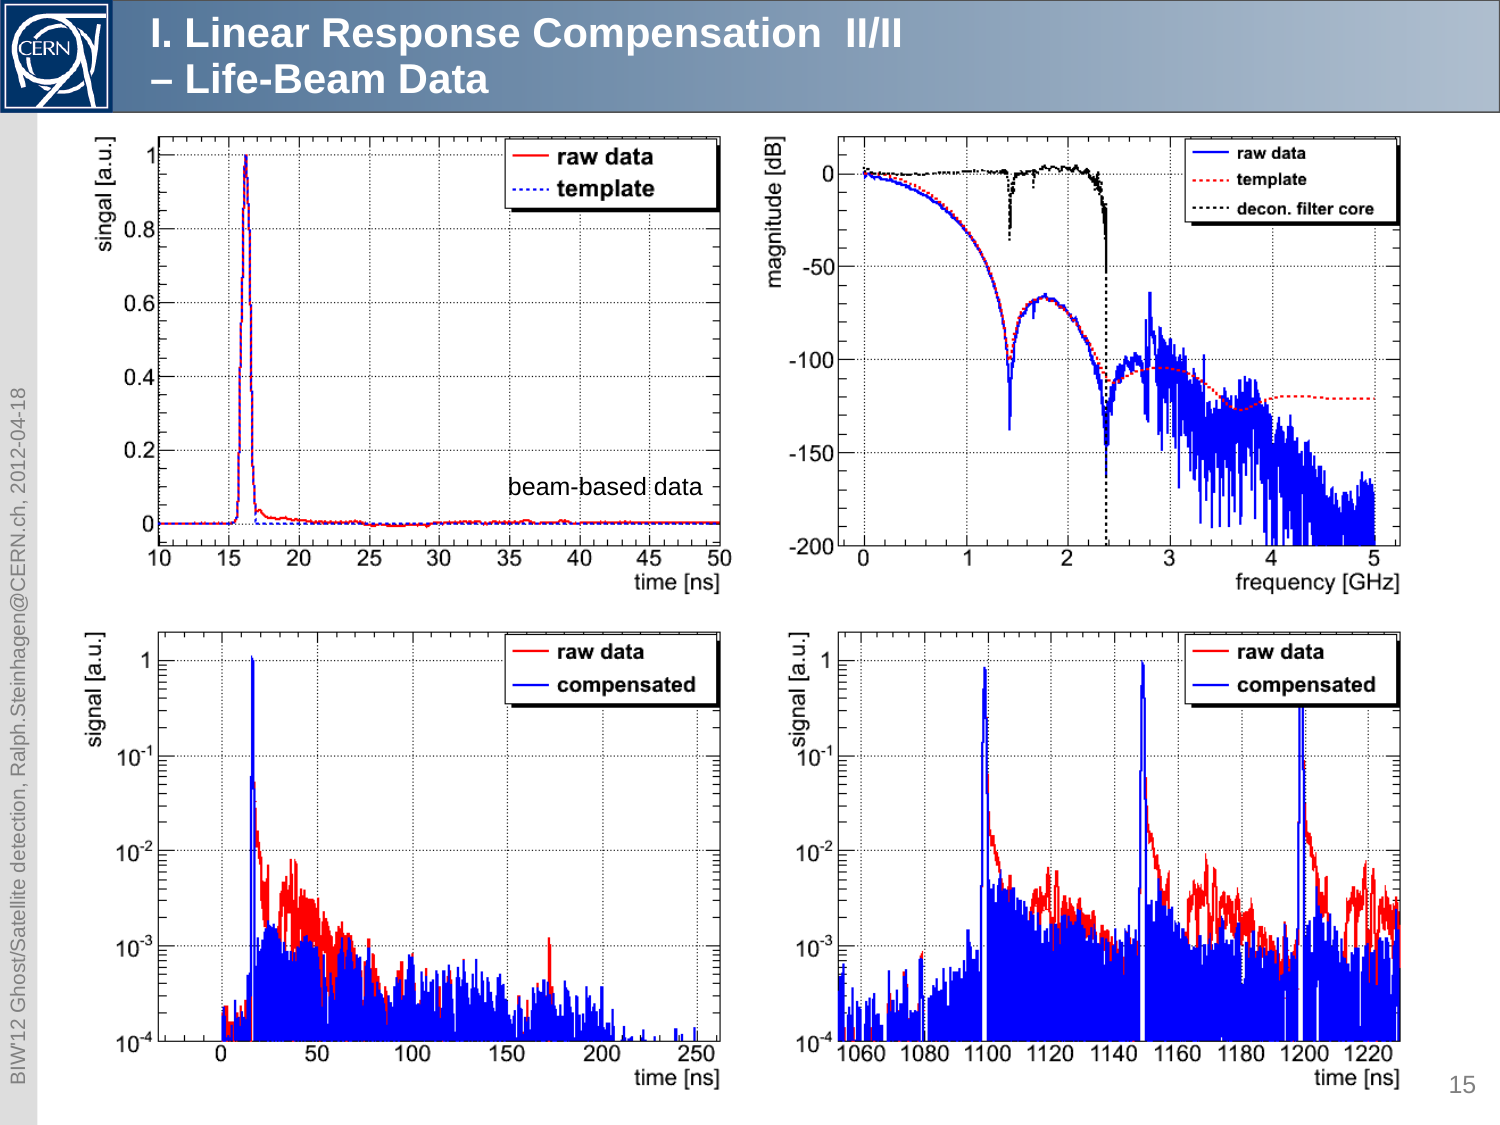

# I. Linear Response Compensation II/II – Life-Beam Data
beam-based data